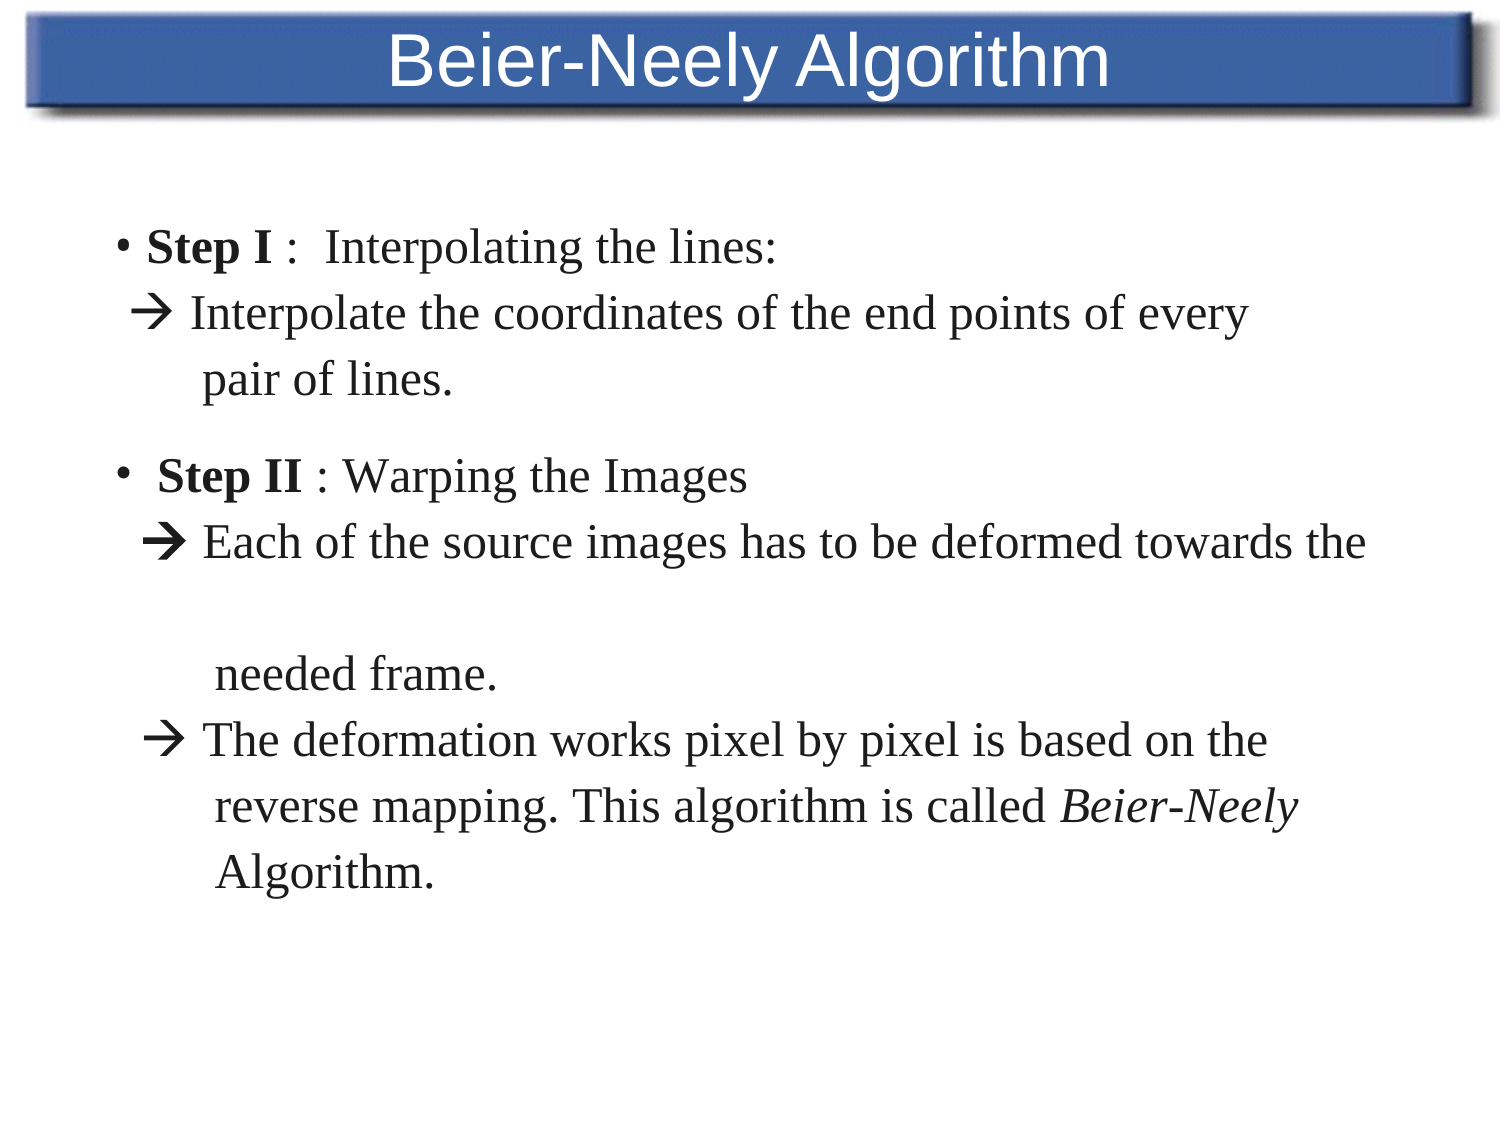

# Beier-Neely Algorithm
 Step I : Interpolating the lines:
  Interpolate the coordinates of the end points of every
 pair of lines.
 Step II : Warping the Images
  Each of the source images has to be deformed towards the
 needed frame.
  The deformation works pixel by pixel is based on the
 reverse mapping. This algorithm is called Beier-Neely
 Algorithm.